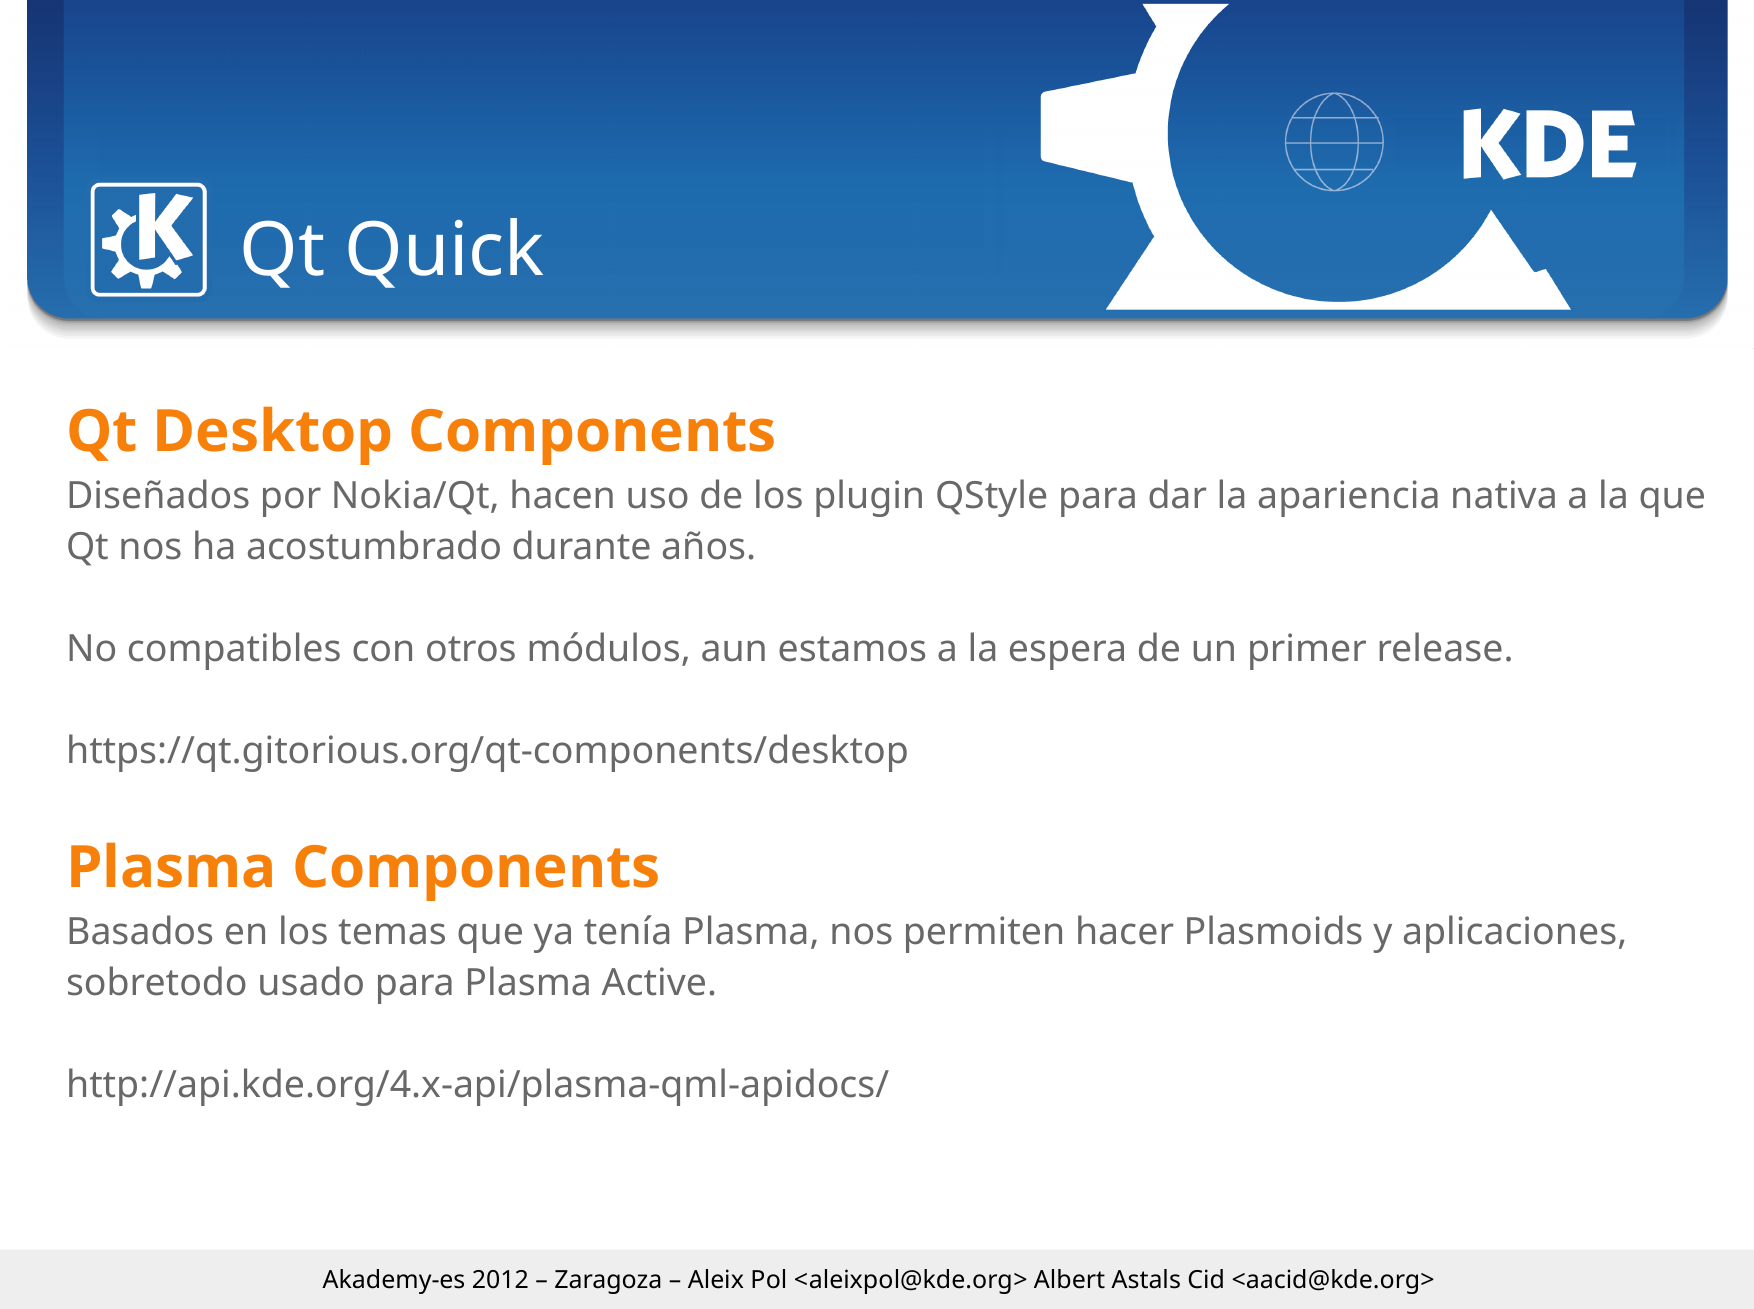

Qt Desktop Components
Diseñados por Nokia/Qt, hacen uso de los plugin QStyle para dar la apariencia nativa a la que Qt nos ha acostumbrado durante años.
No compatibles con otros módulos, aun estamos a la espera de un primer release.
https://qt.gitorious.org/qt-components/desktop
Plasma Components
Basados en los temas que ya tenía Plasma, nos permiten hacer Plasmoids y aplicaciones, sobretodo usado para Plasma Active.
http://api.kde.org/4.x-api/plasma-qml-apidocs/